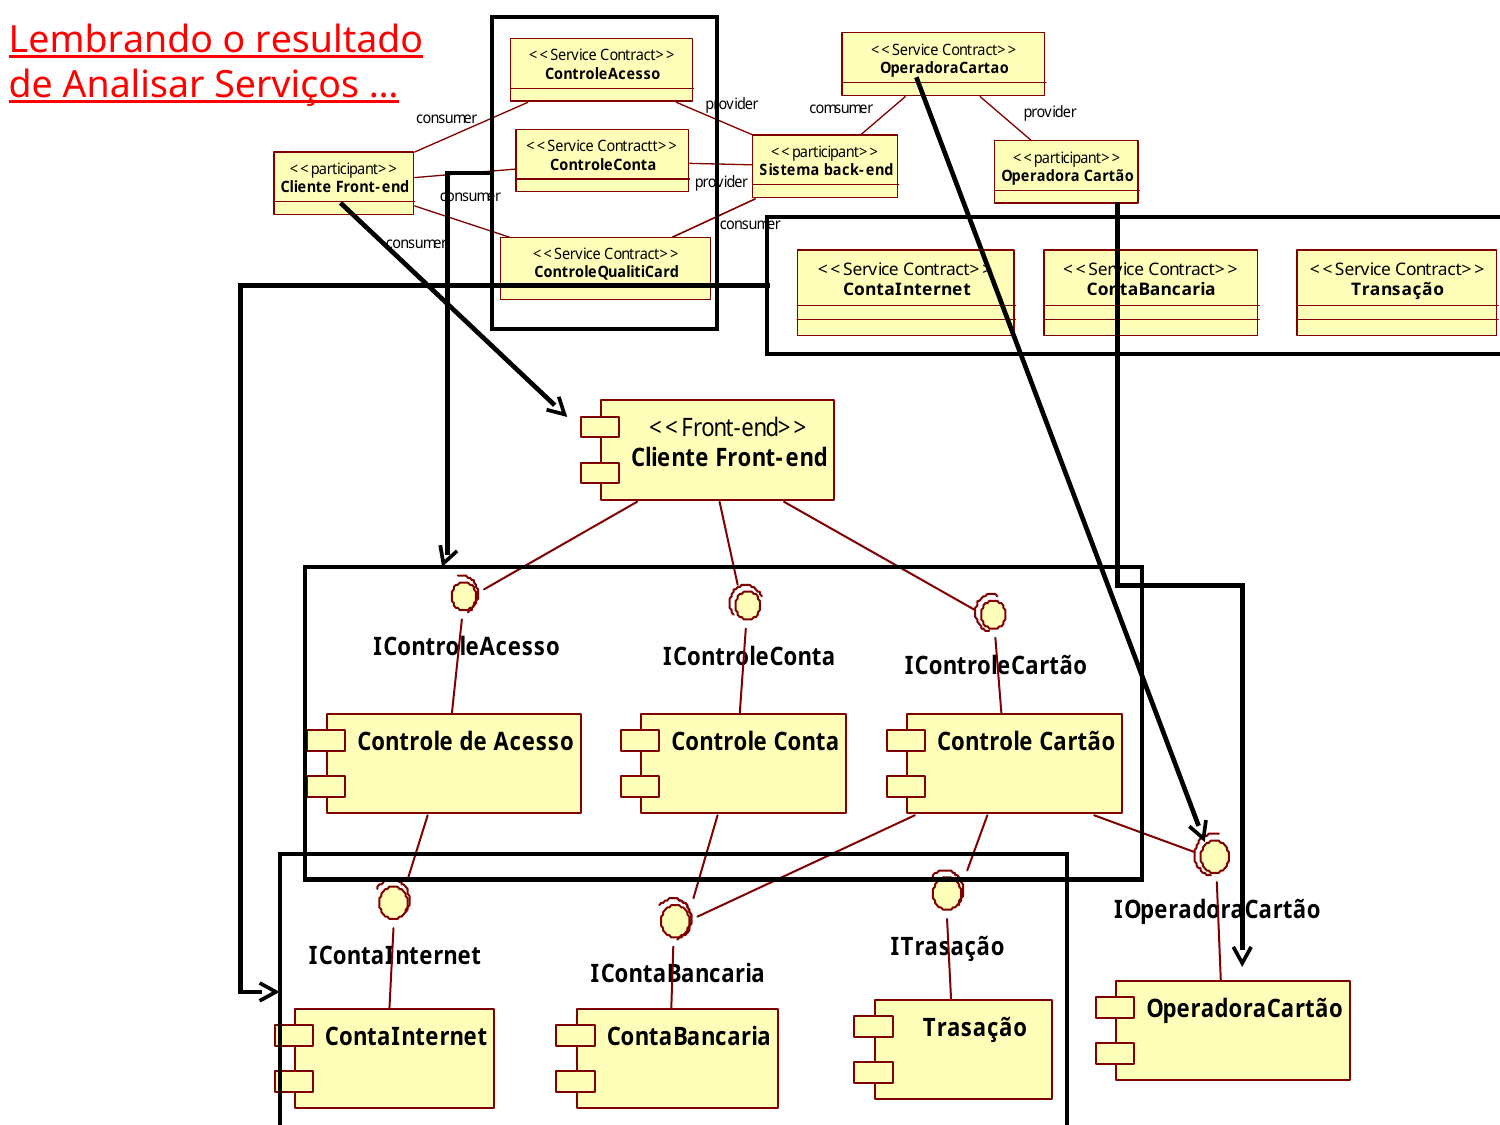

Lembrando o resultado
de Analisar Serviços …
Identificar Componentes